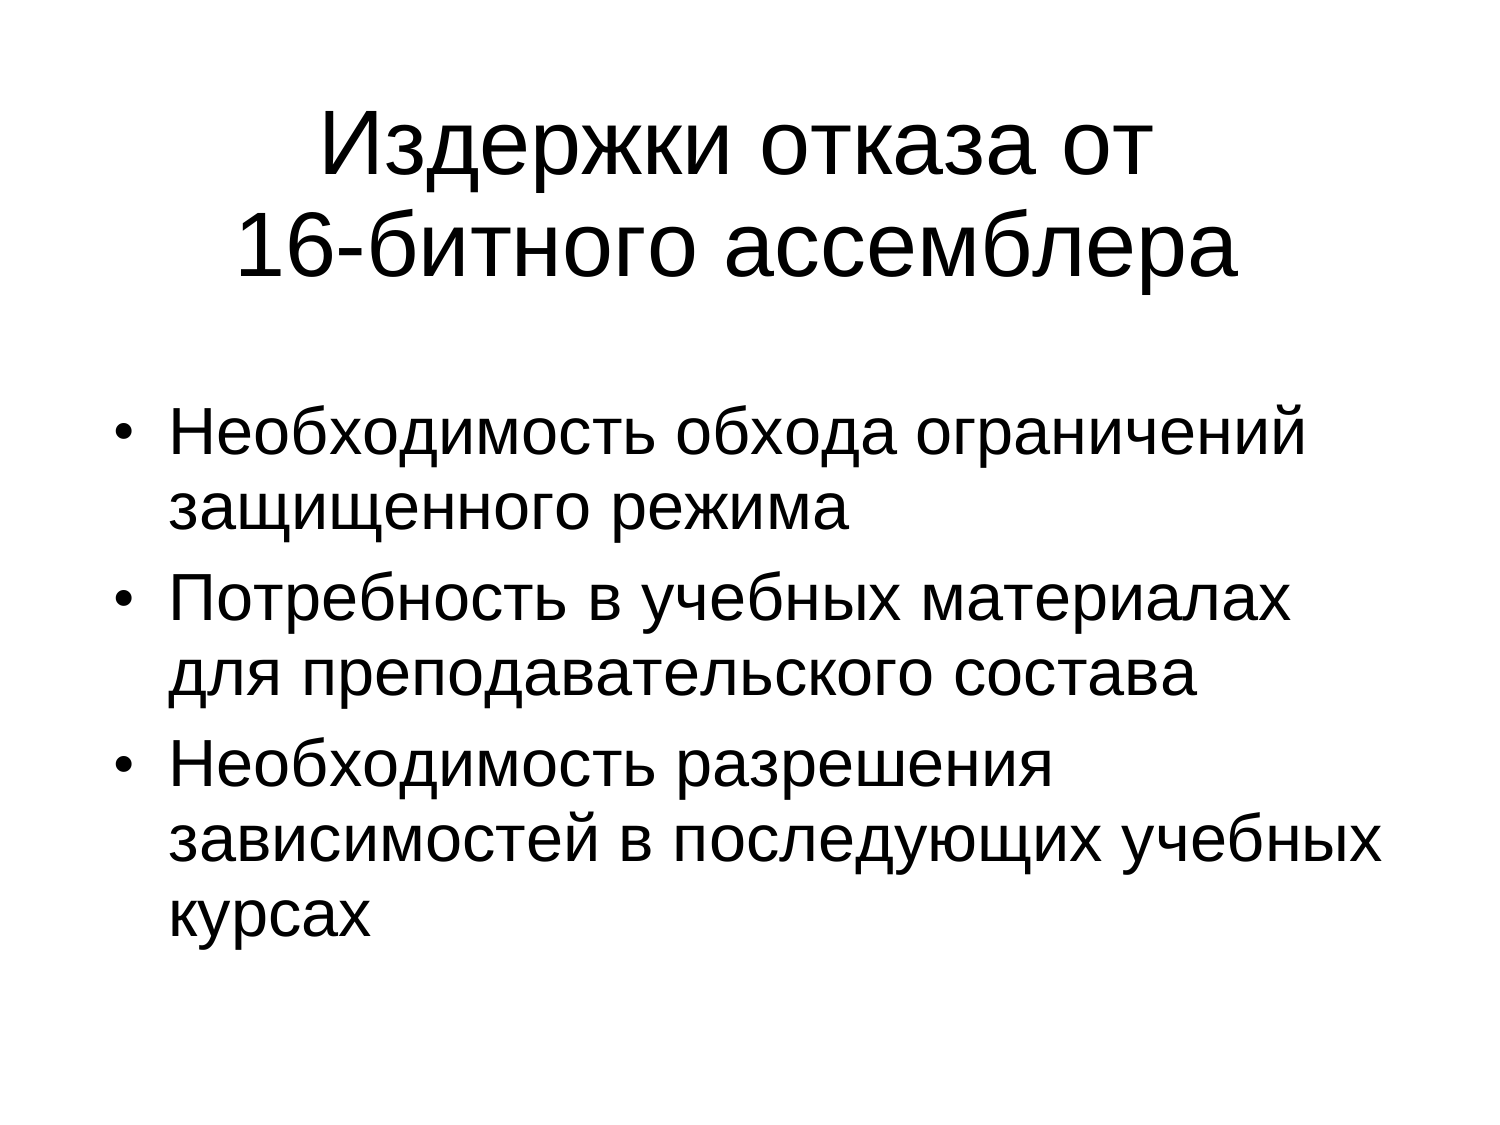

# Издержки отказа от 16-битного ассемблера
Необходимость обхода ограничений защищенного режима
Потребность в учебных материалах для преподавательского состава
Необходимость разрешения зависимостей в последующих учебных курсах